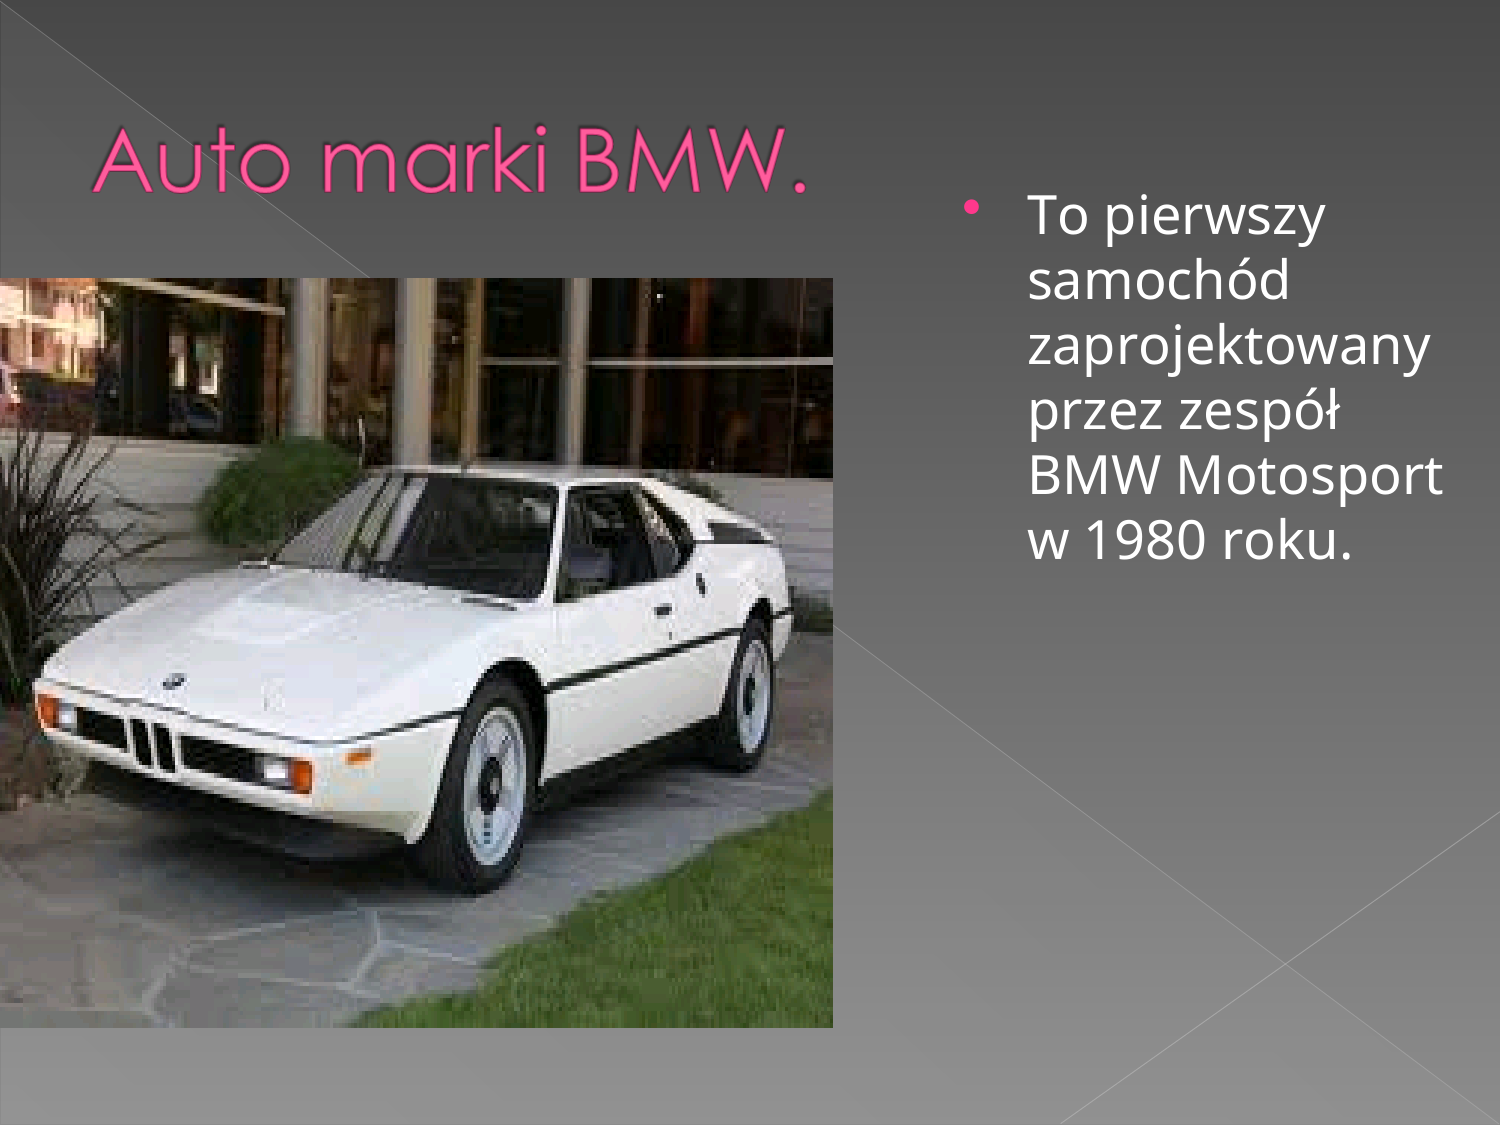

To pierwszy samochód zaprojektowany przez zespół BMW Motosport w 1980 roku.